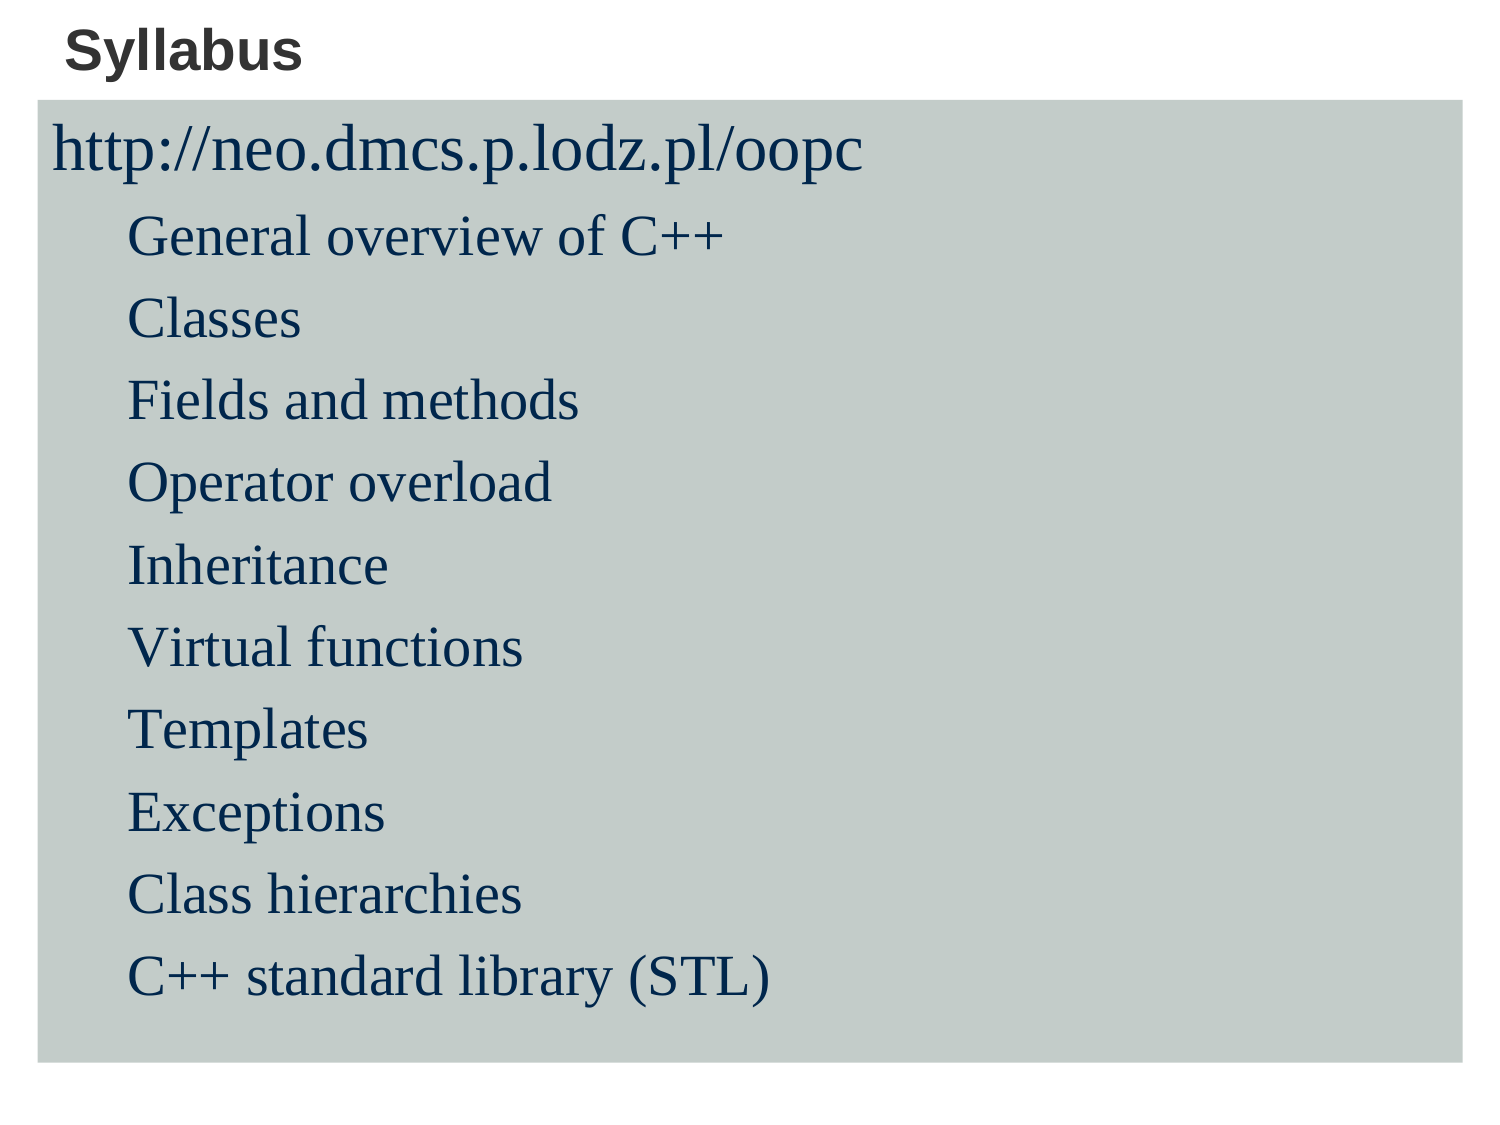

# Syllabus
http://neo.dmcs.p.lodz.pl/oopc
General overview of C++
Classes
Fields and methods
Operator overload
Inheritance
Virtual functions
Templates
Exceptions
Class hierarchies
C++ standard library (STL)